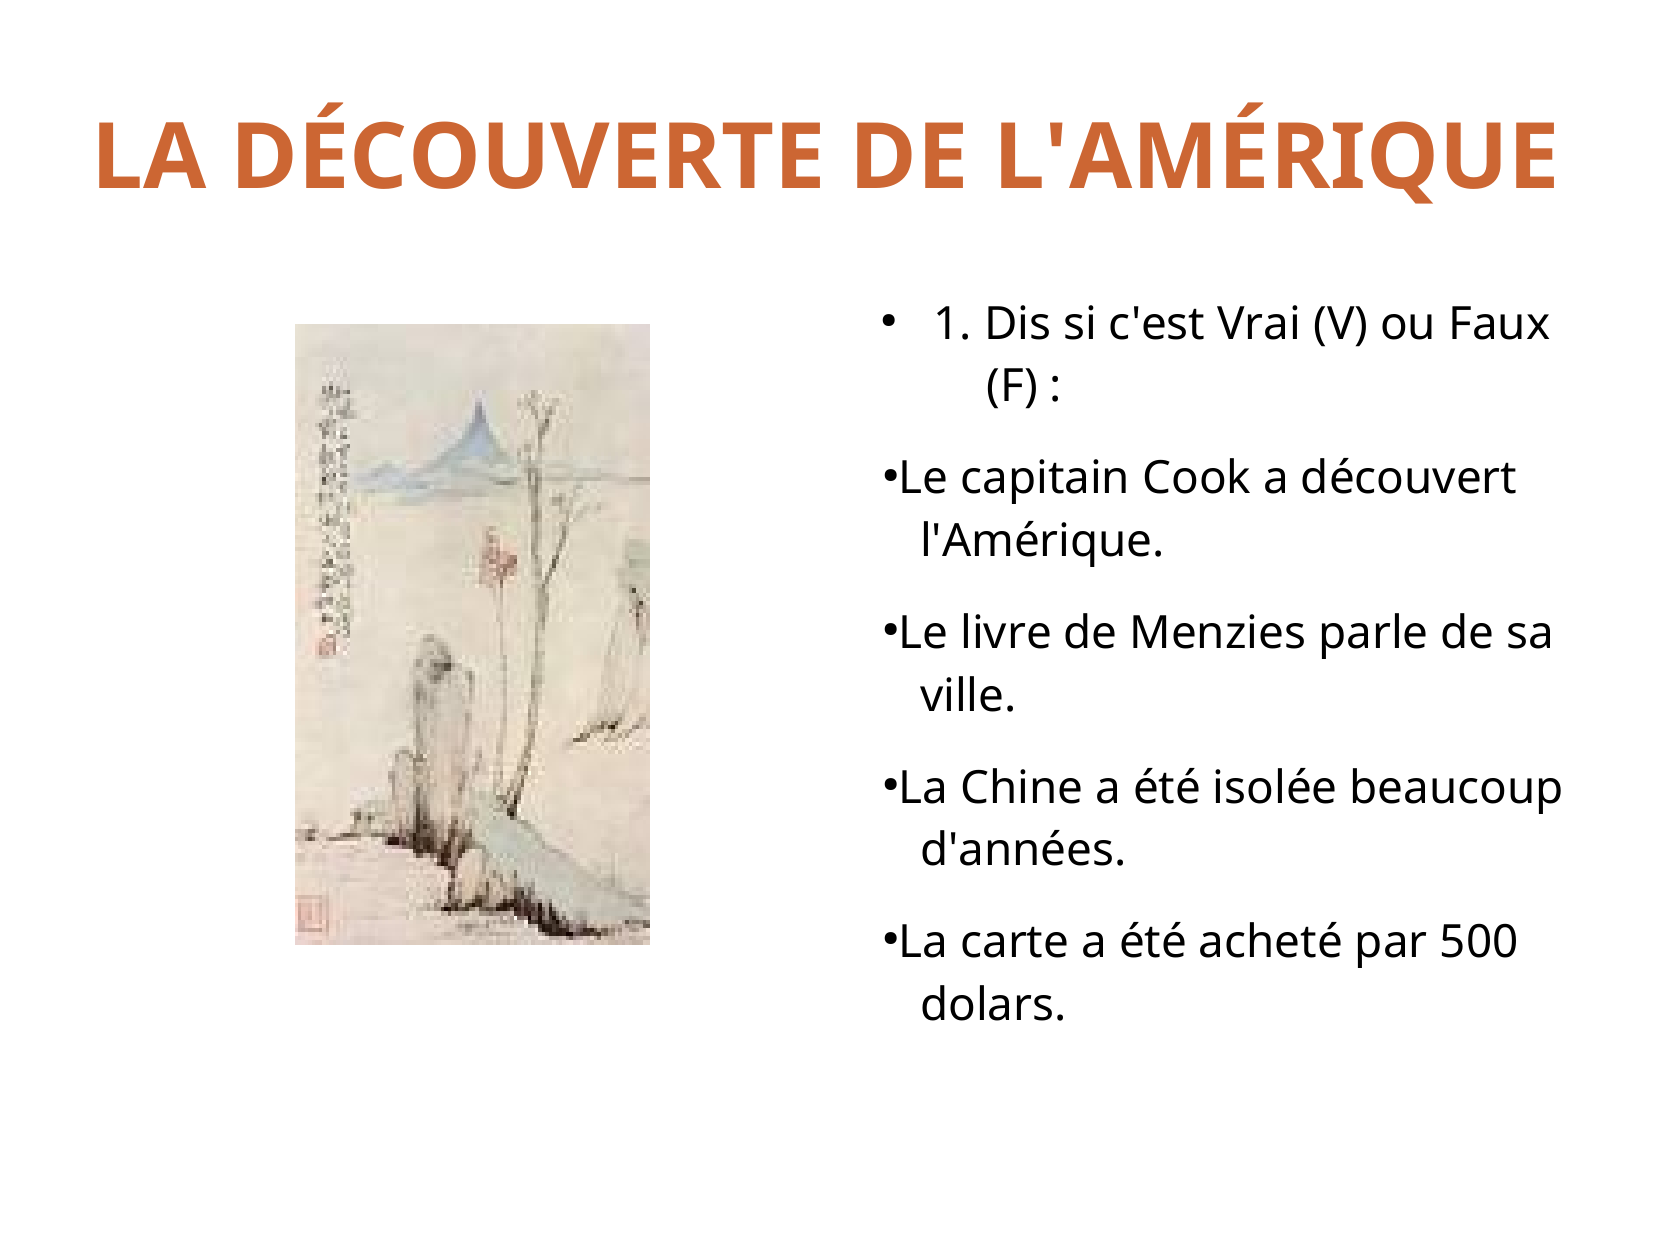

# LA DÉCOUVERTE DE L'AMÉRIQUE
1. Dis si c'est Vrai (V) ou Faux (F) :
Le capitain Cook a découvert l'Amérique.
Le livre de Menzies parle de sa ville.
La Chine a été isolée beaucoup d'années.
La carte a été acheté par 500 dolars.